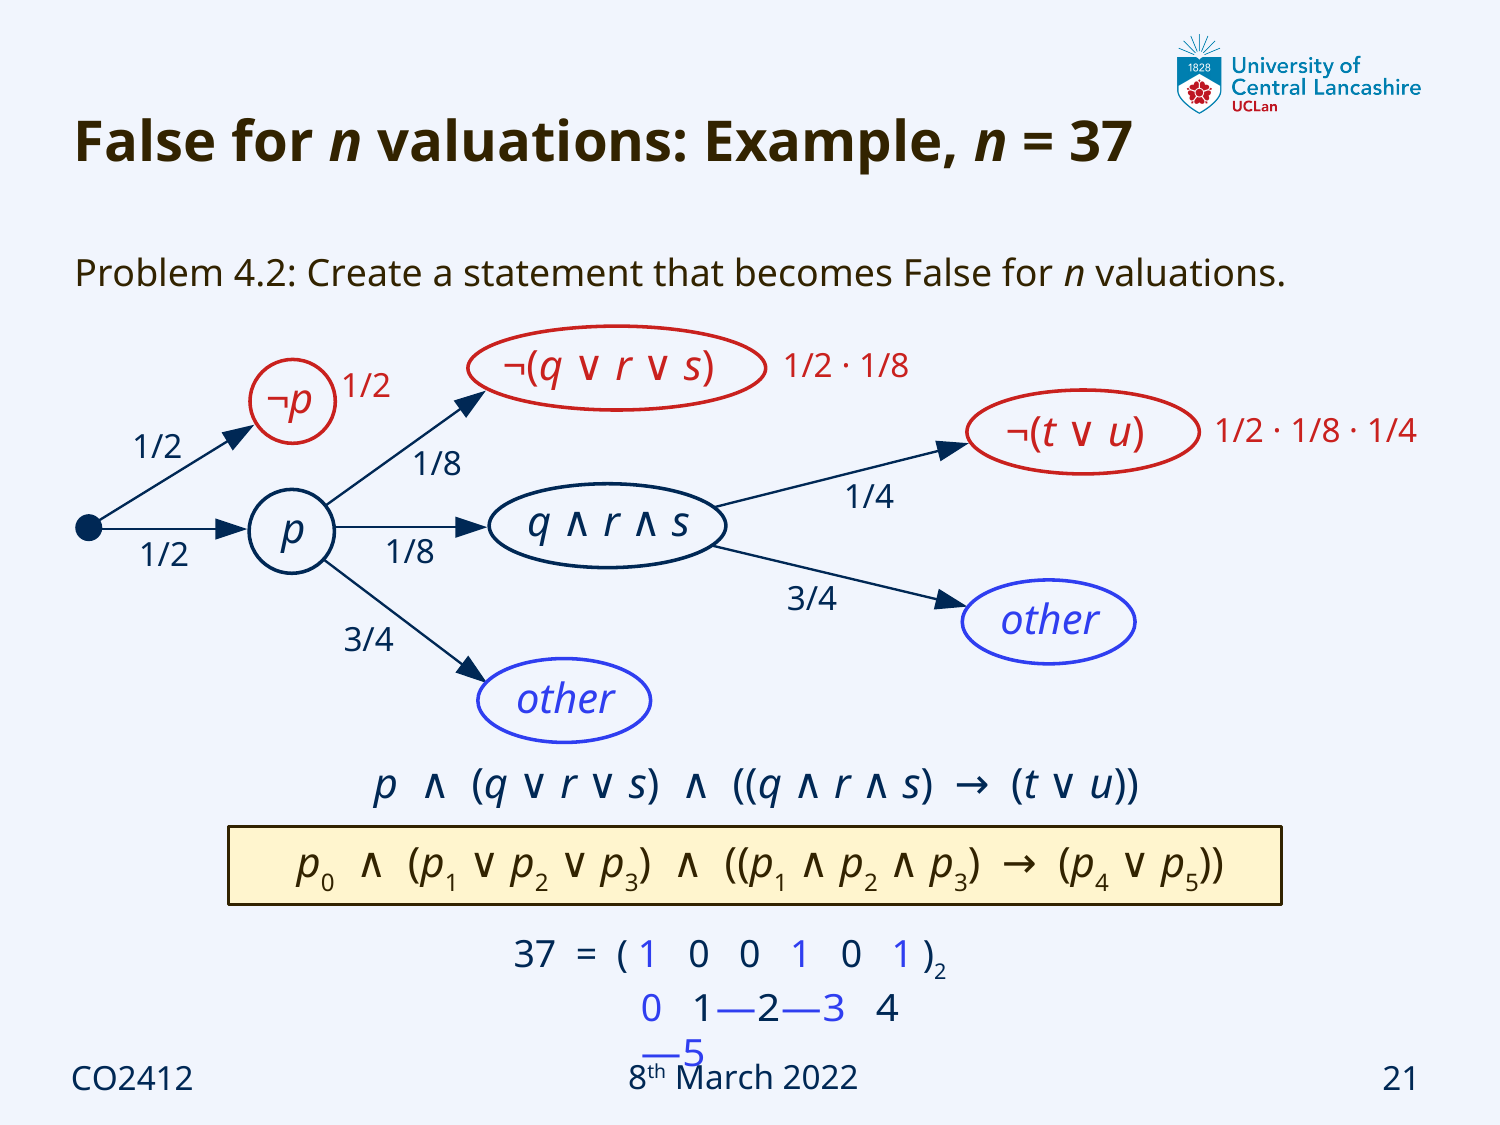

# False for n valuations: Example, n = 37
Problem 4.2: Create a statement that becomes False for n valuations.
¬(q ∨ r ∨ s)
1/2 · 1/8
1/2
¬p
¬(t ∨ u)
1/2 · 1/8 · 1/4
1/2
1/8
1/4
q ∧ r ∧ s
p
1/8
1/2
3/4
other
3/4
other
p ∧ (q ∨ r ∨ s) ∧ ((q ∧ r ∧ s) → (t ∨ u))
p0 ∧ (p1 ∨ p2 ∨ p3) ∧ ((p1 ∧ p2 ∧ p3) → (p4 ∨ p5))
37 = ( 1 0 0 1 0 1 )2
0 1—2—3 4—5